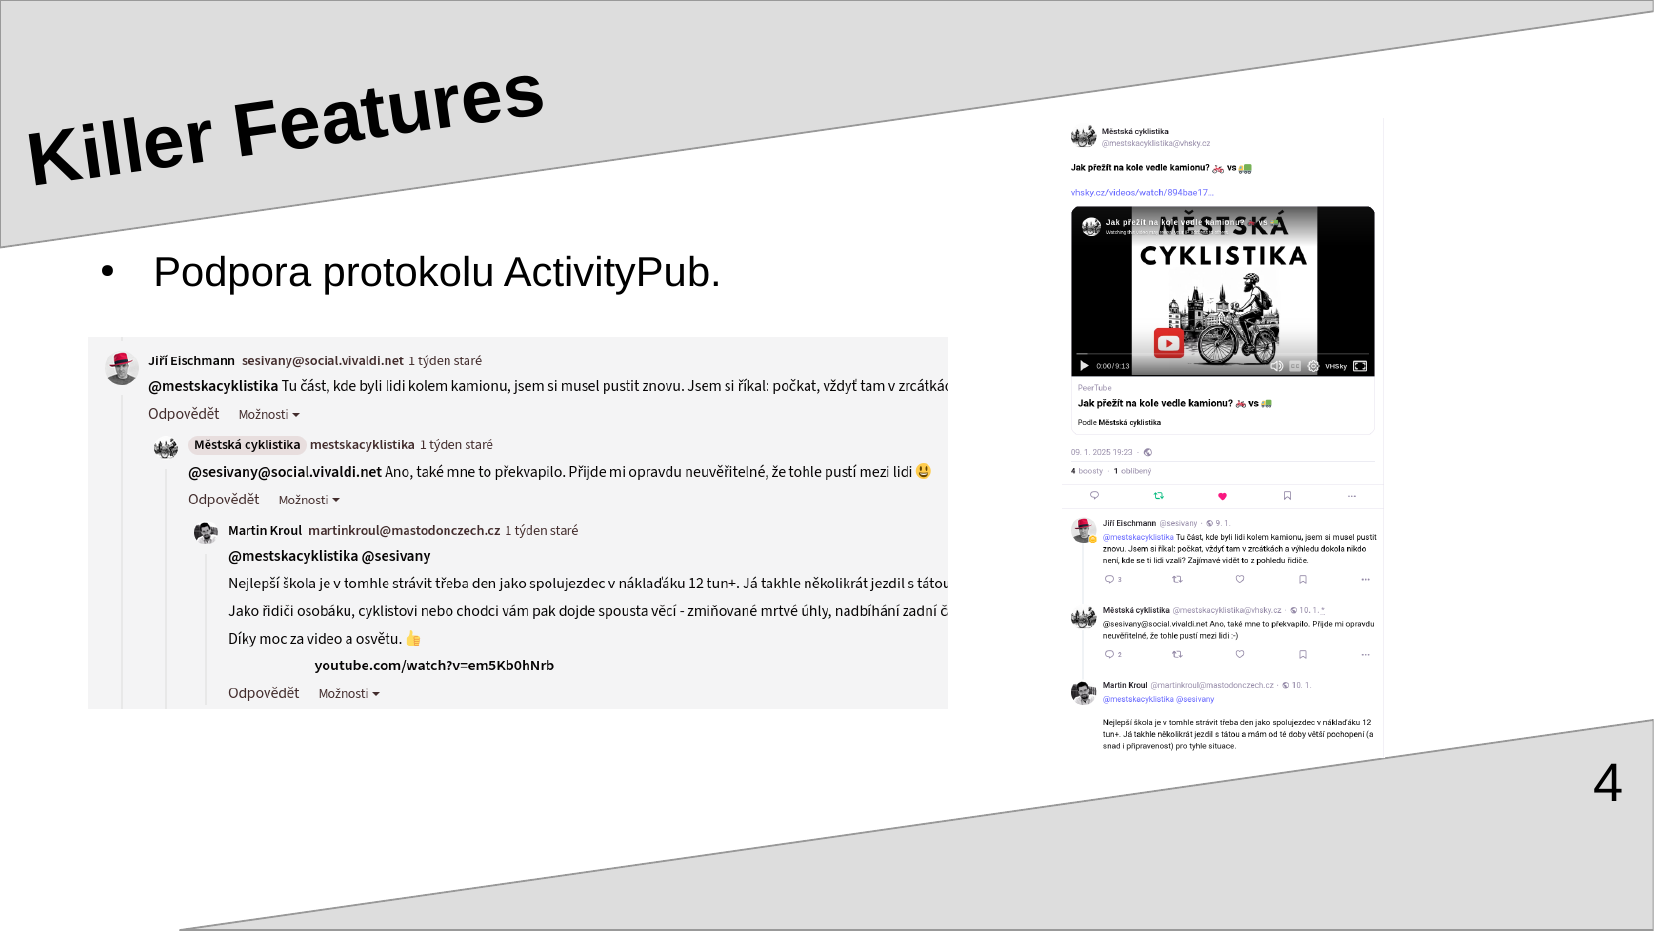

# Killer Features
Podpora protokolu ActivityPub.
4